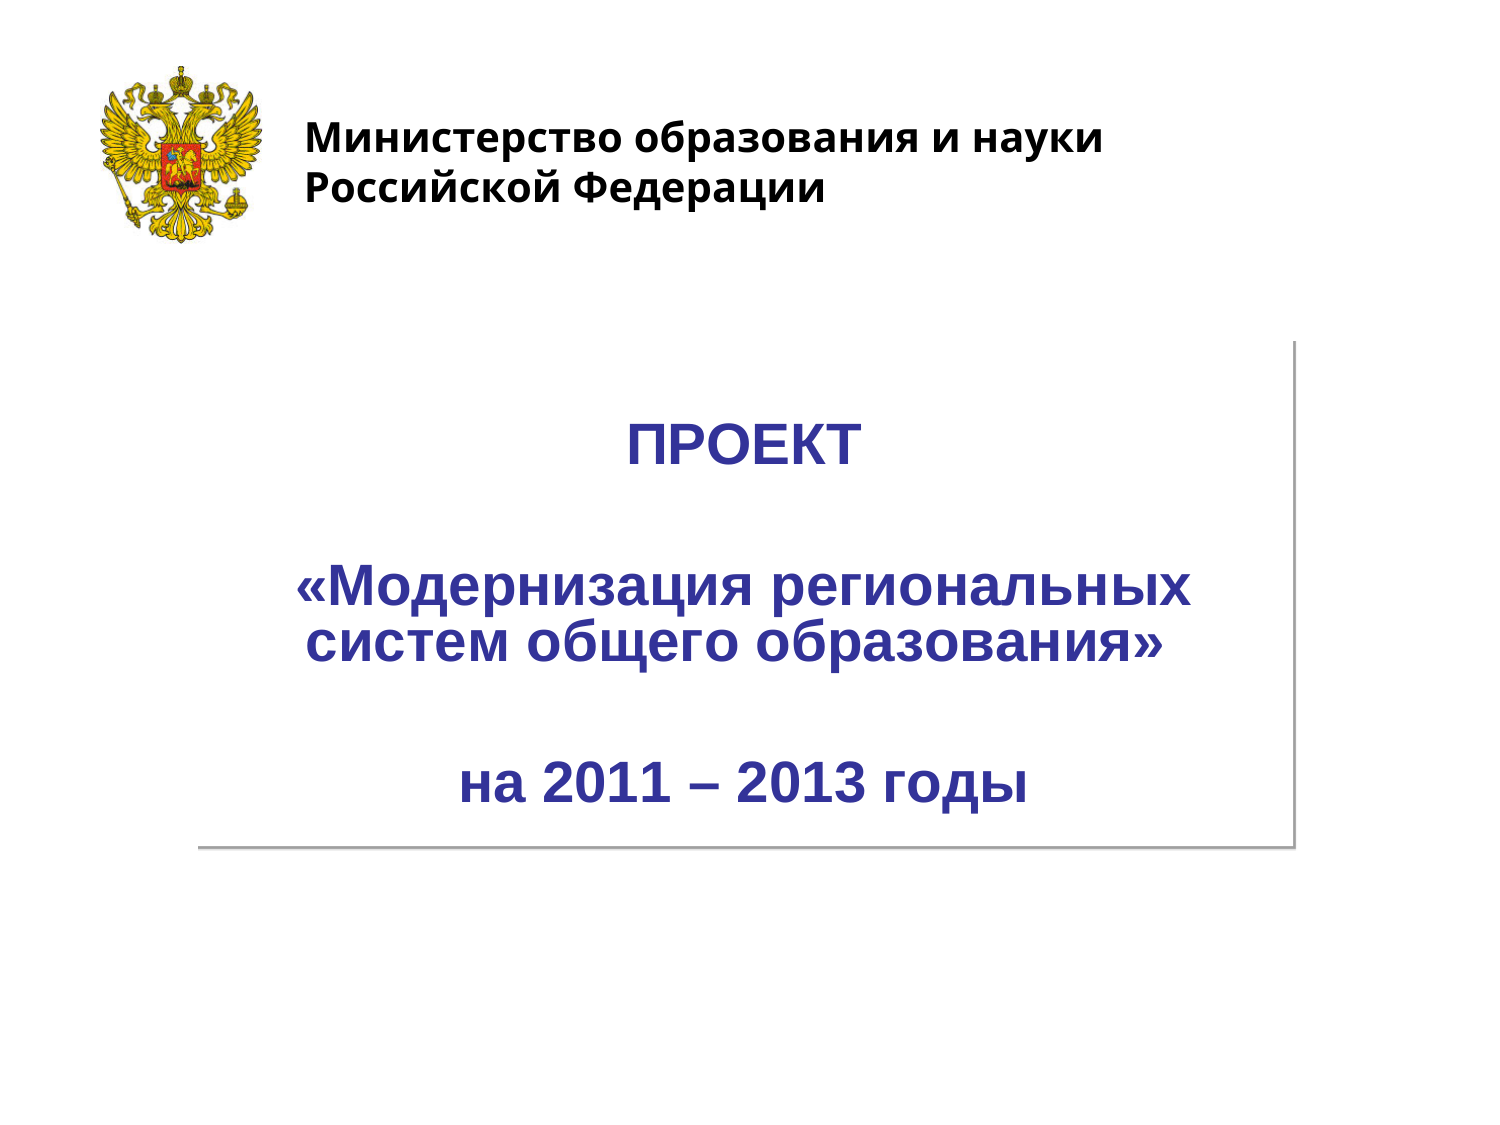

Министерство образования и науки
Российской Федерации
ПРОЕКТ
«Модернизация региональных систем общего образования»
на 2011 – 2013 годы